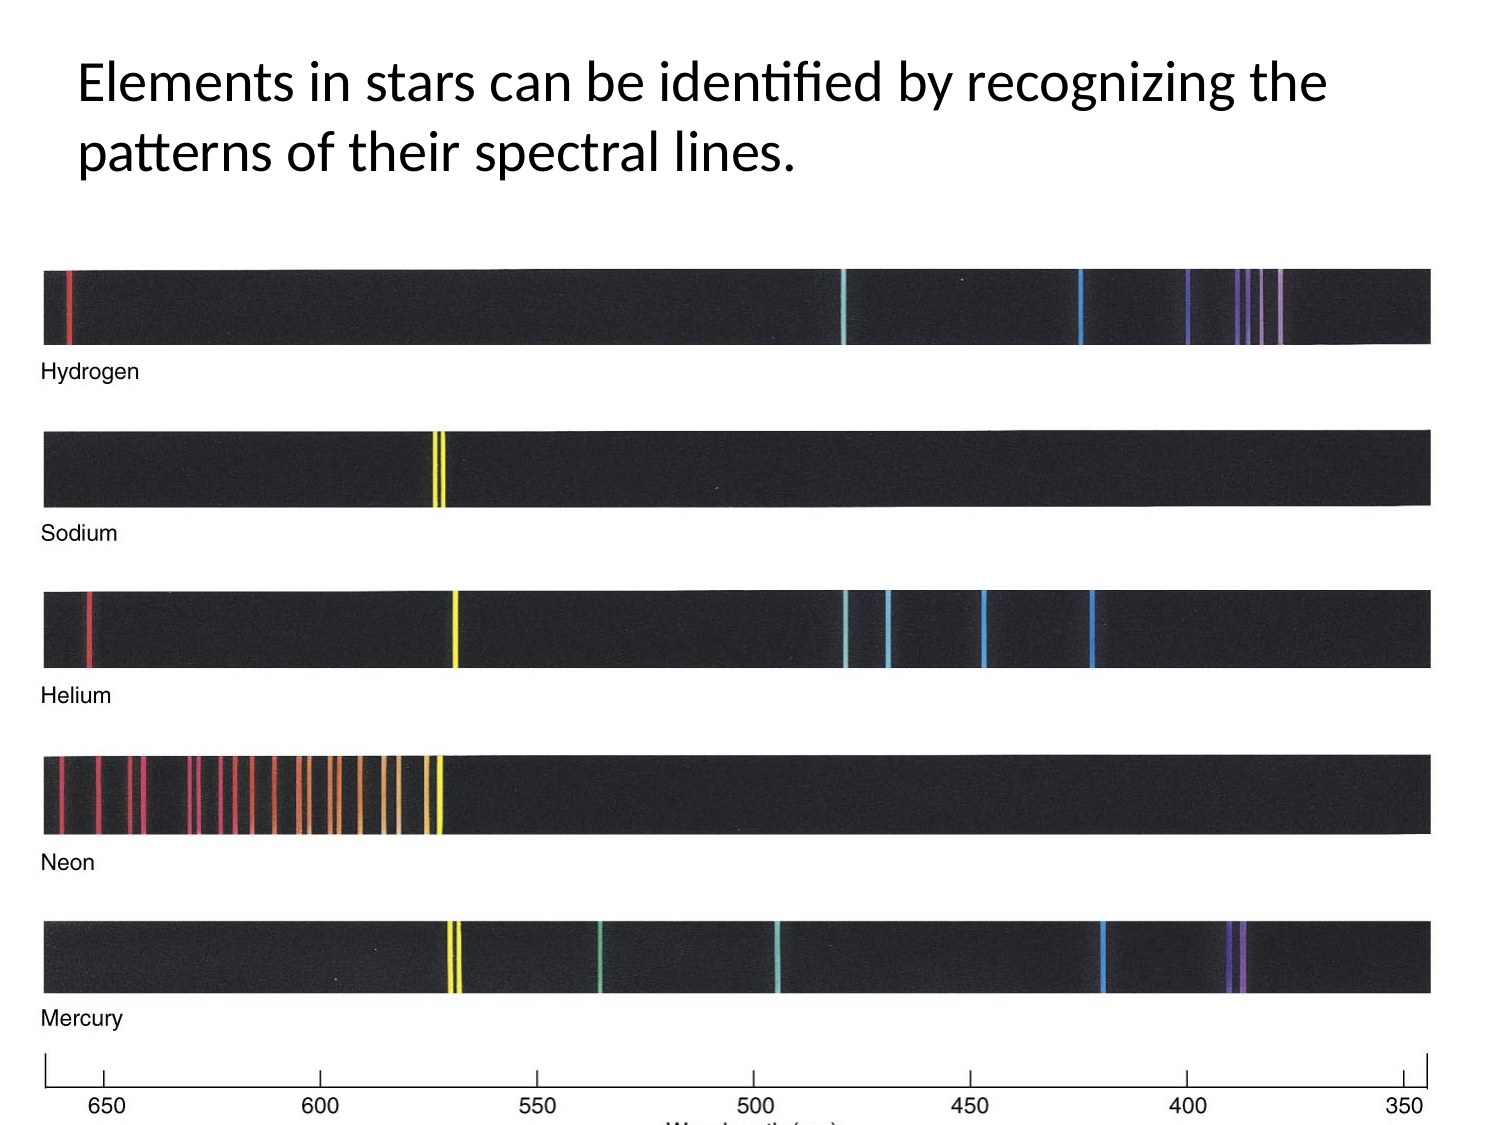

Elements in stars can be identified by recognizing the patterns of their spectral lines.